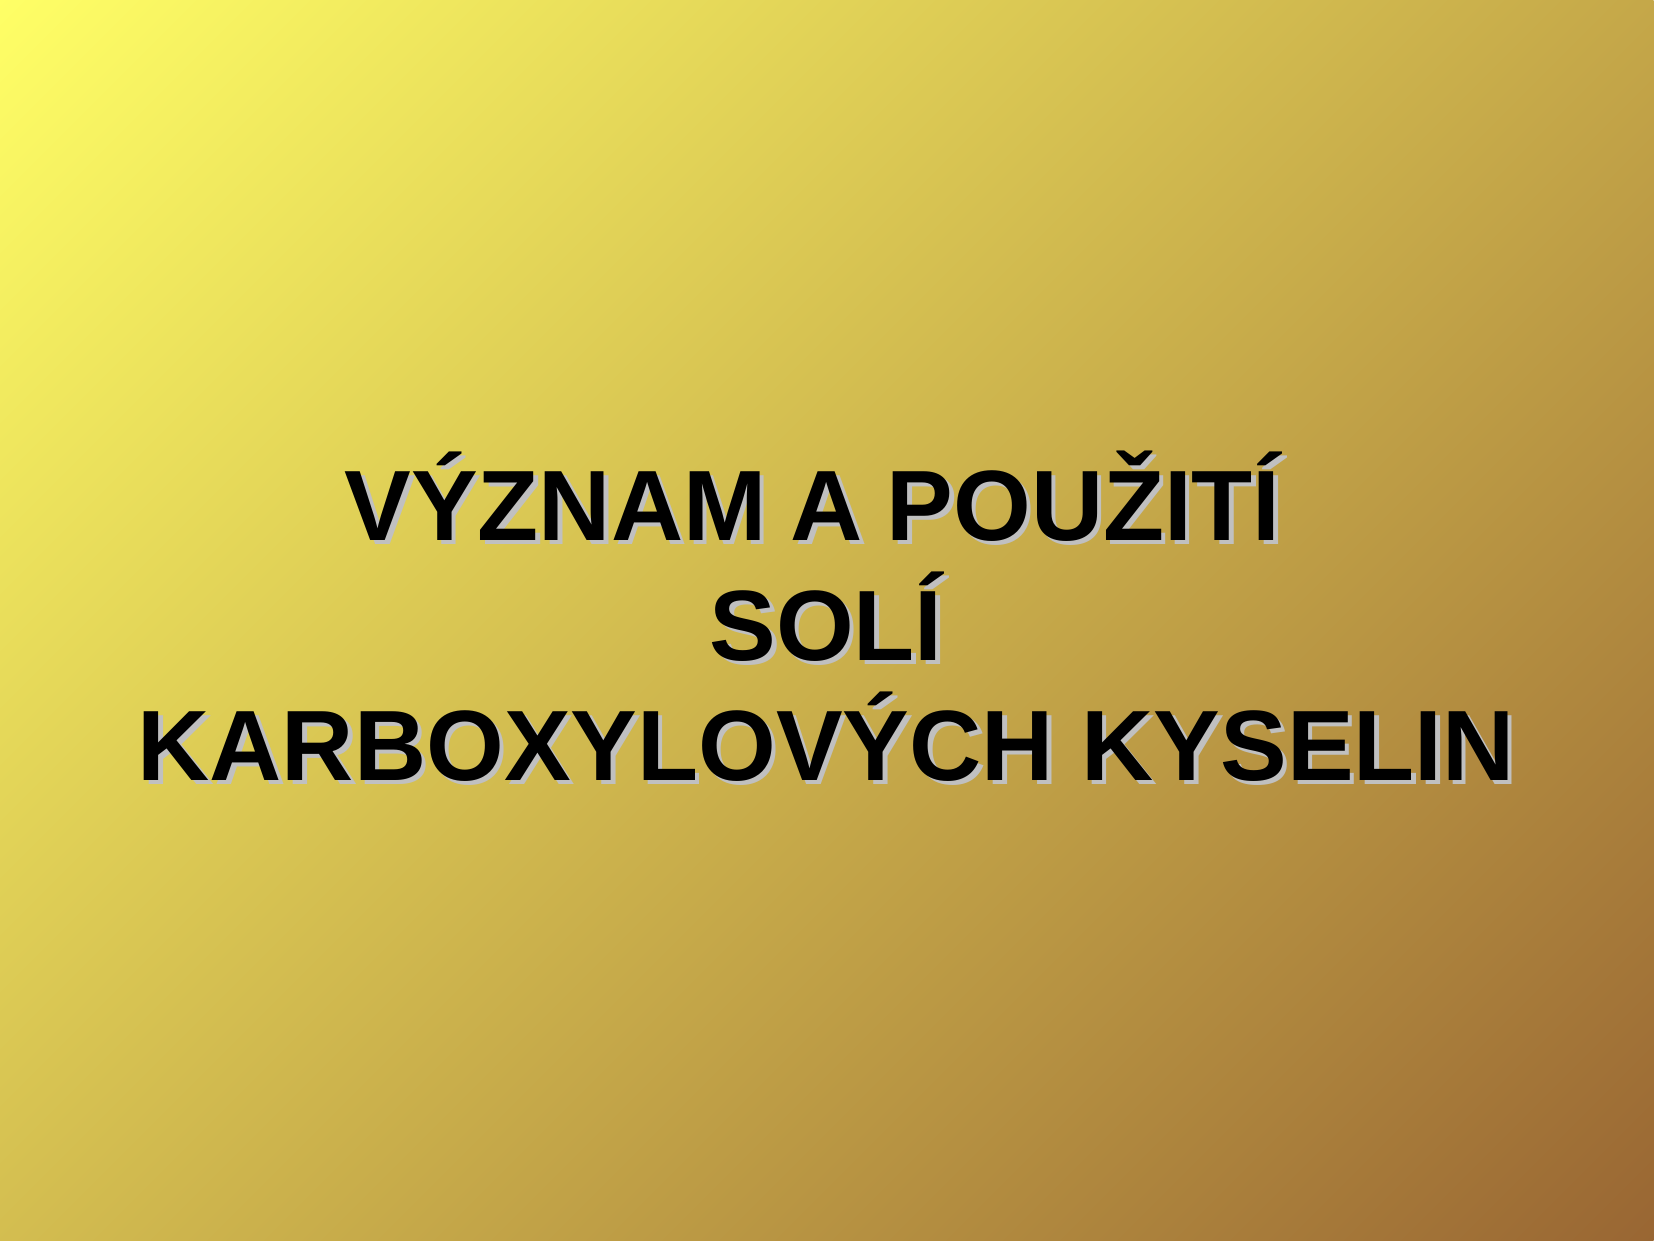

# VÝZNAM A POUŽITÍ SOLÍ KARBOXYLOVÝCH KYSELIN